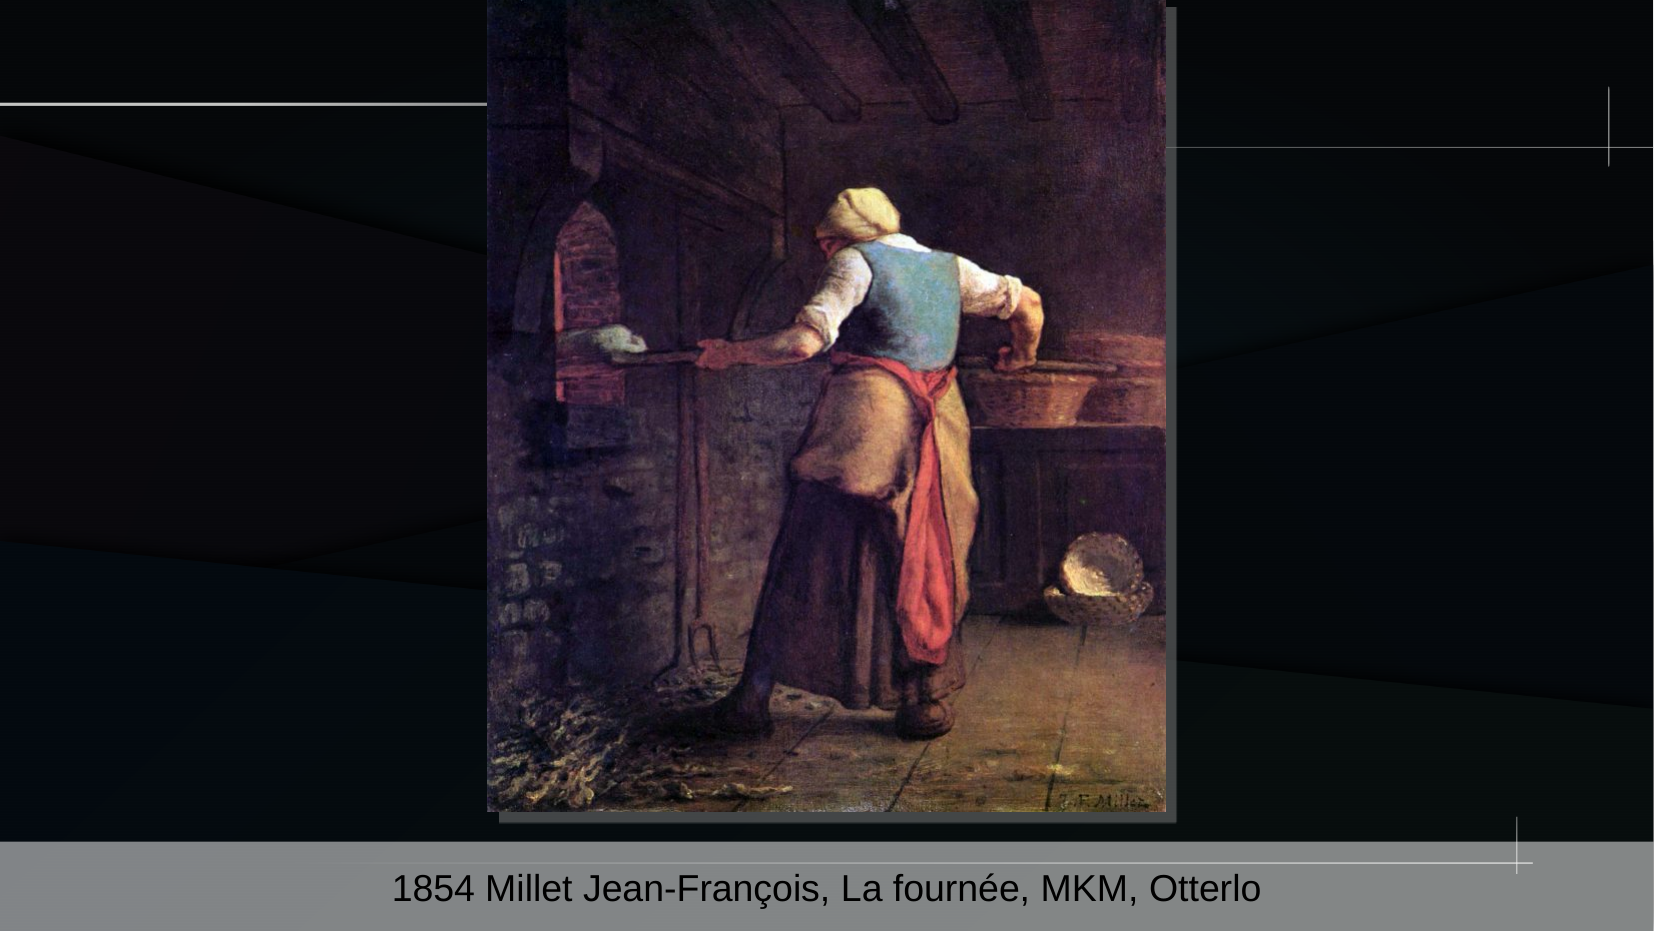

1854 Millet Jean-François, La fournée, MKM, Otterlo